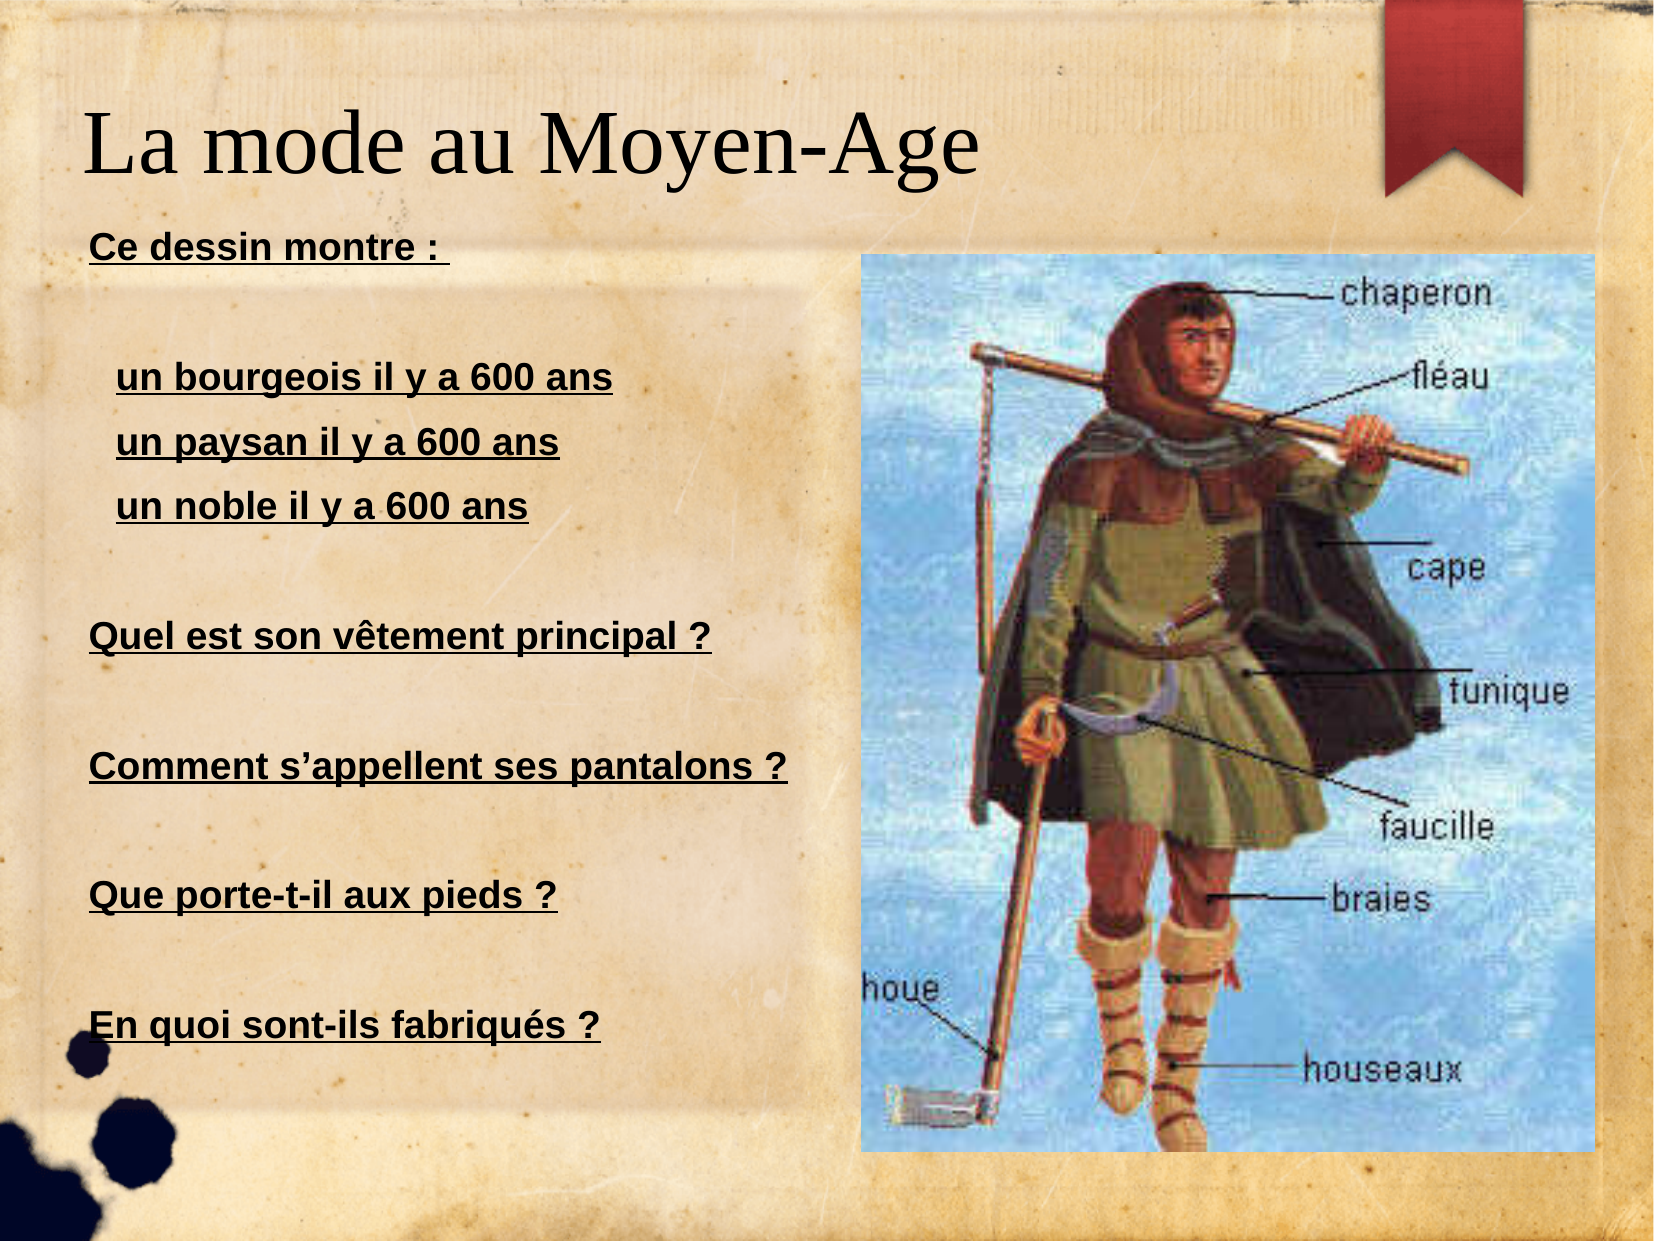

# La mode au Moyen-Age
Ce dessin montre :
un bourgeois il y a 600 ans
un paysan il y a 600 ans
un noble il y a 600 ans
Quel est son vêtement principal ?
Comment s’appellent ses pantalons ?
Que porte-t-il aux pieds ?
En quoi sont-ils fabriqués ?